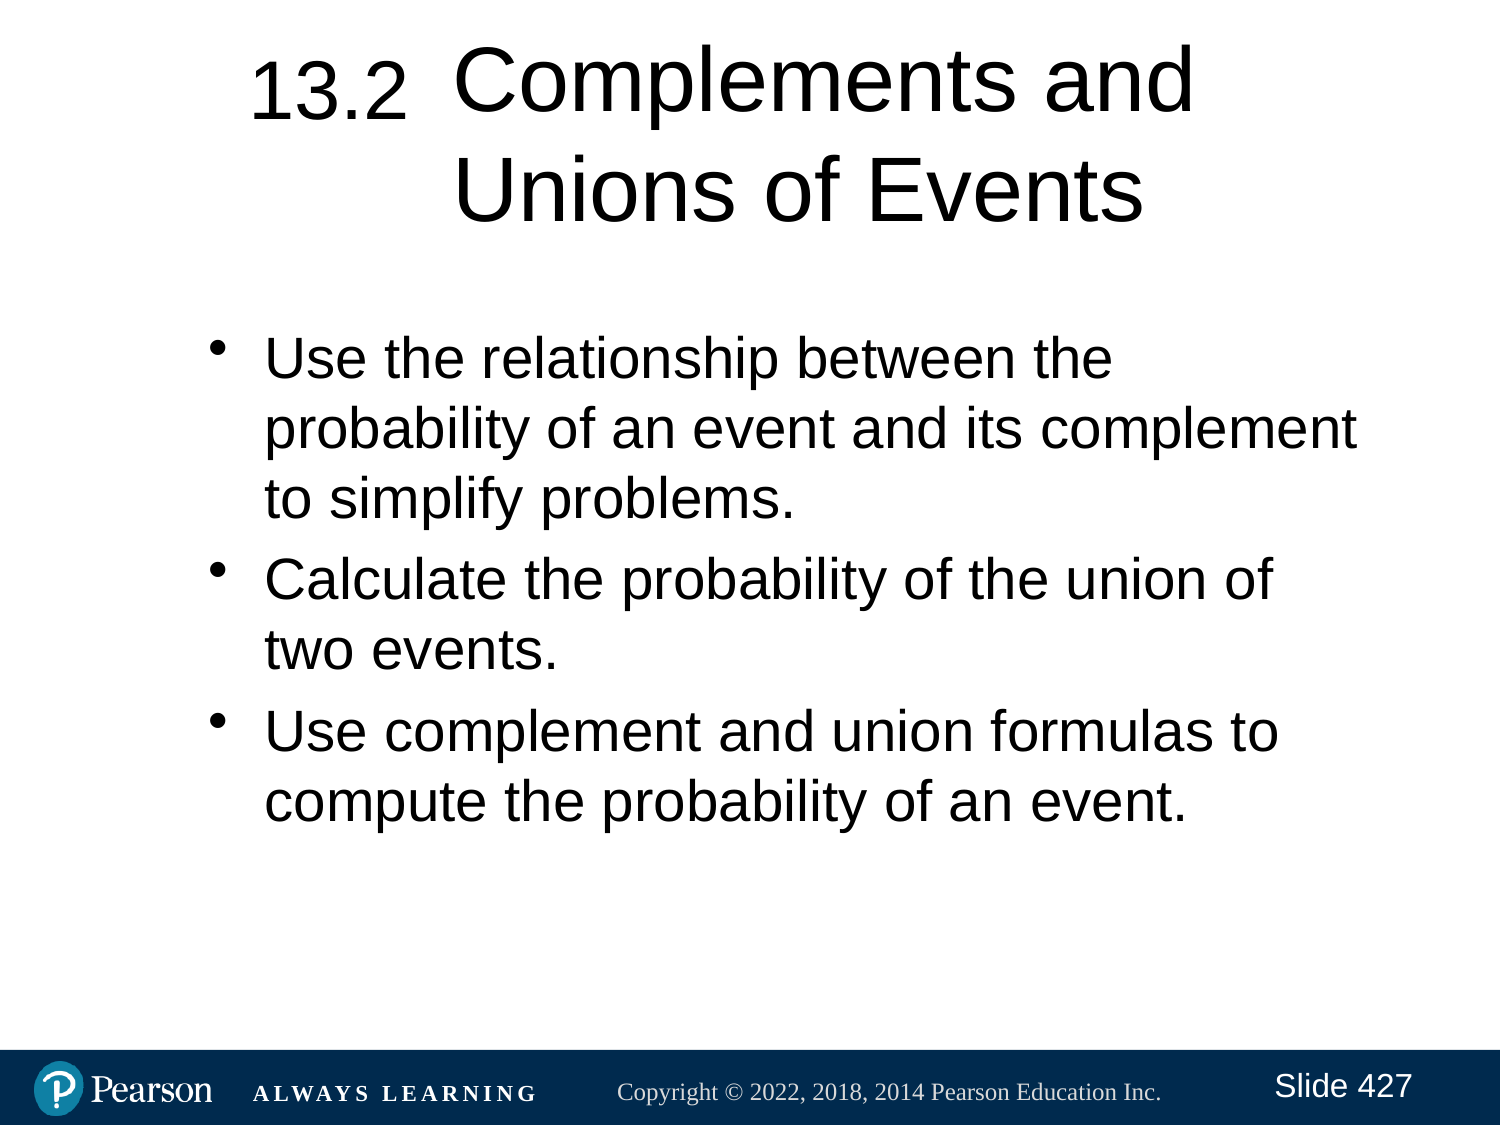

# Complements and Unions of Events
13.2
Use the relationship between the probability of an event and its complement to simplify problems.
Calculate the probability of the union of two events.
Use complement and union formulas to compute the probability of an event.